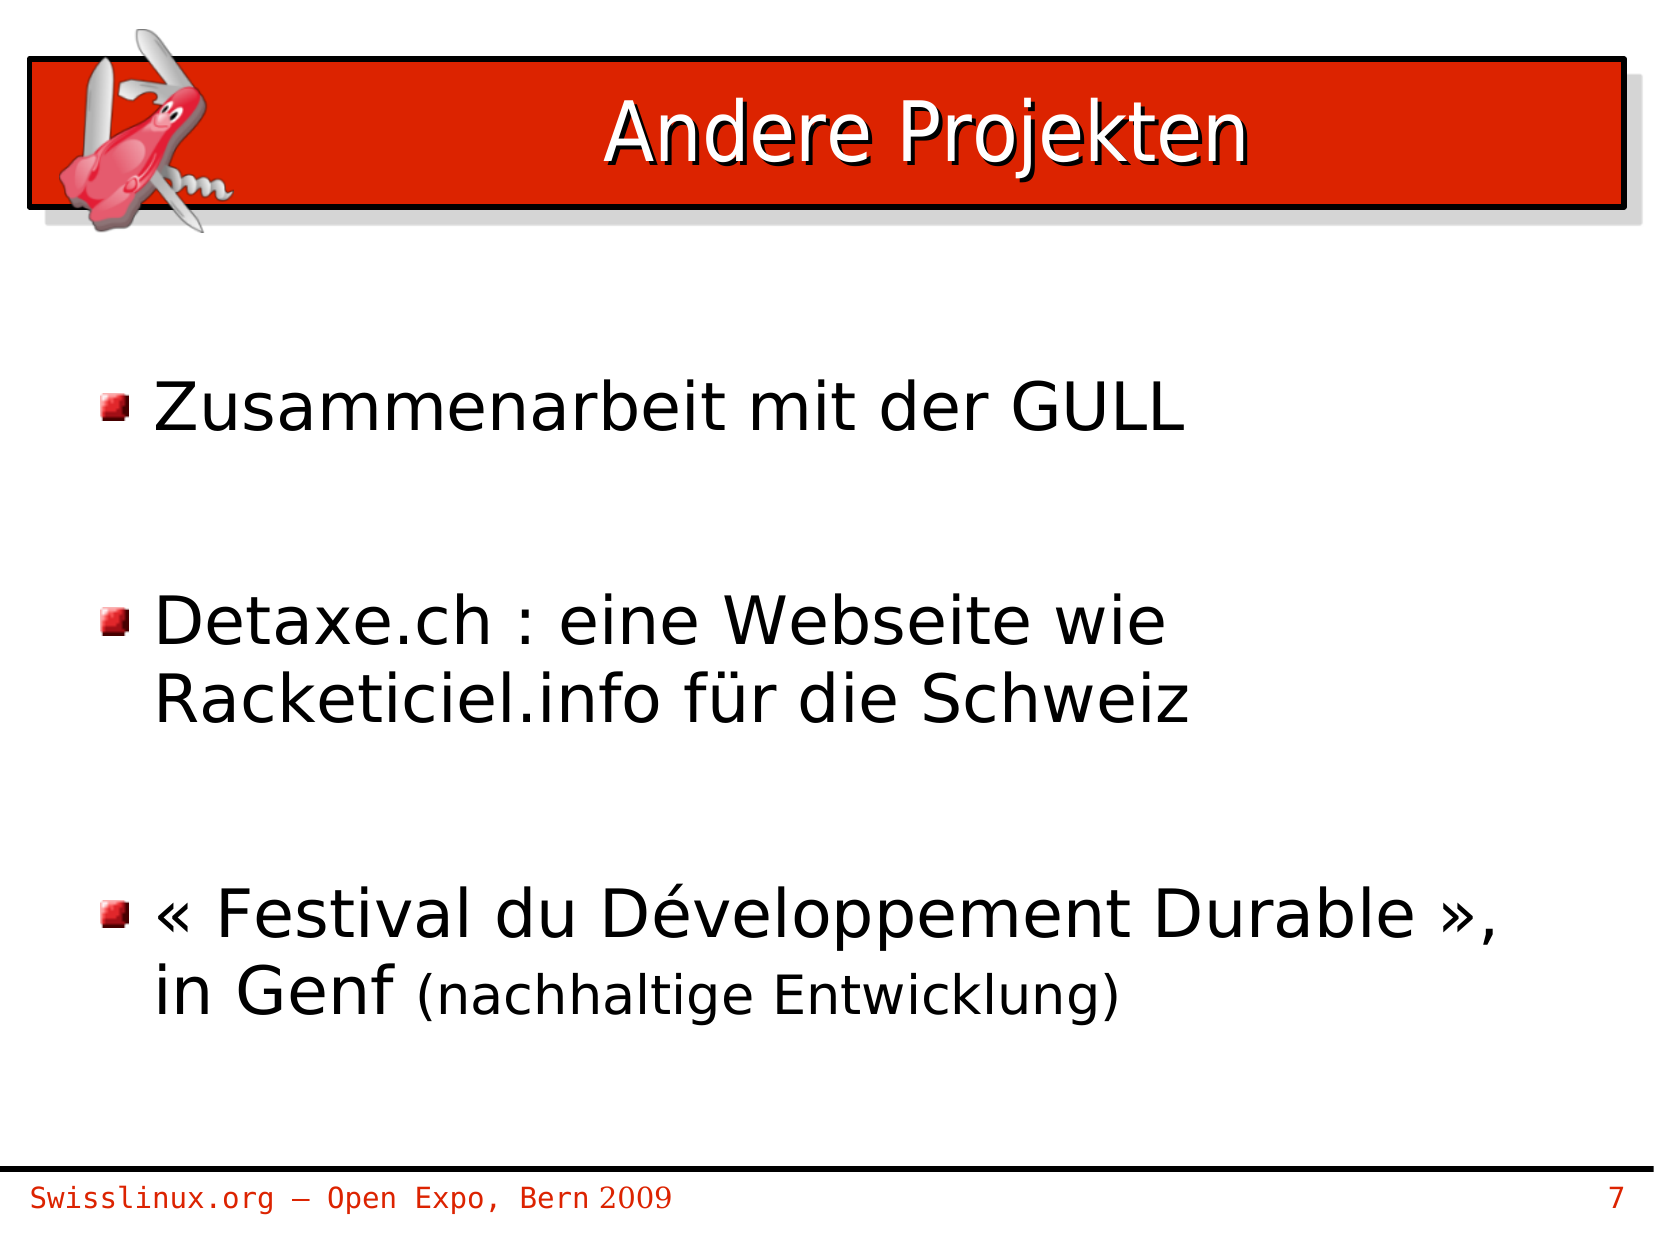

# Andere Projekten
Zusammenarbeit mit der GULL
Detaxe.ch : eine Webseite wie Racketiciel.info für die Schweiz
« Festival du Développement Durable », in Genf (nachhaltige Entwicklung)
26 Janvier 2007
7